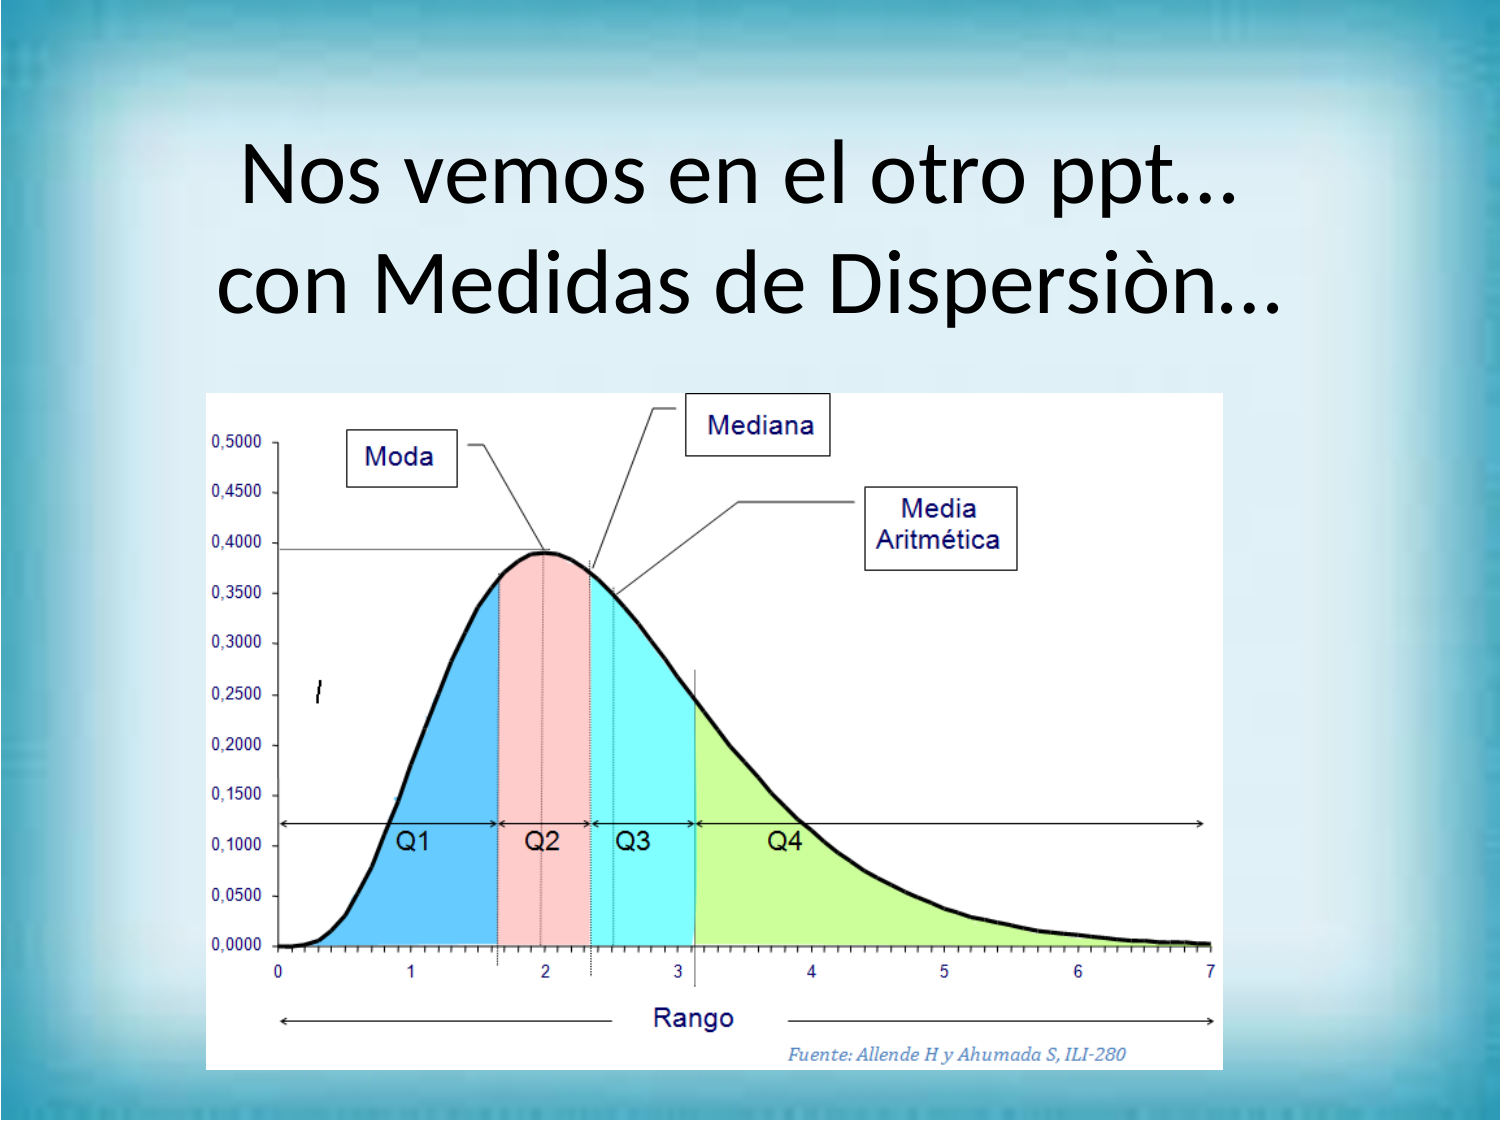

# Nos vemos en el otro ppt… con Medidas de Dispersiòn…